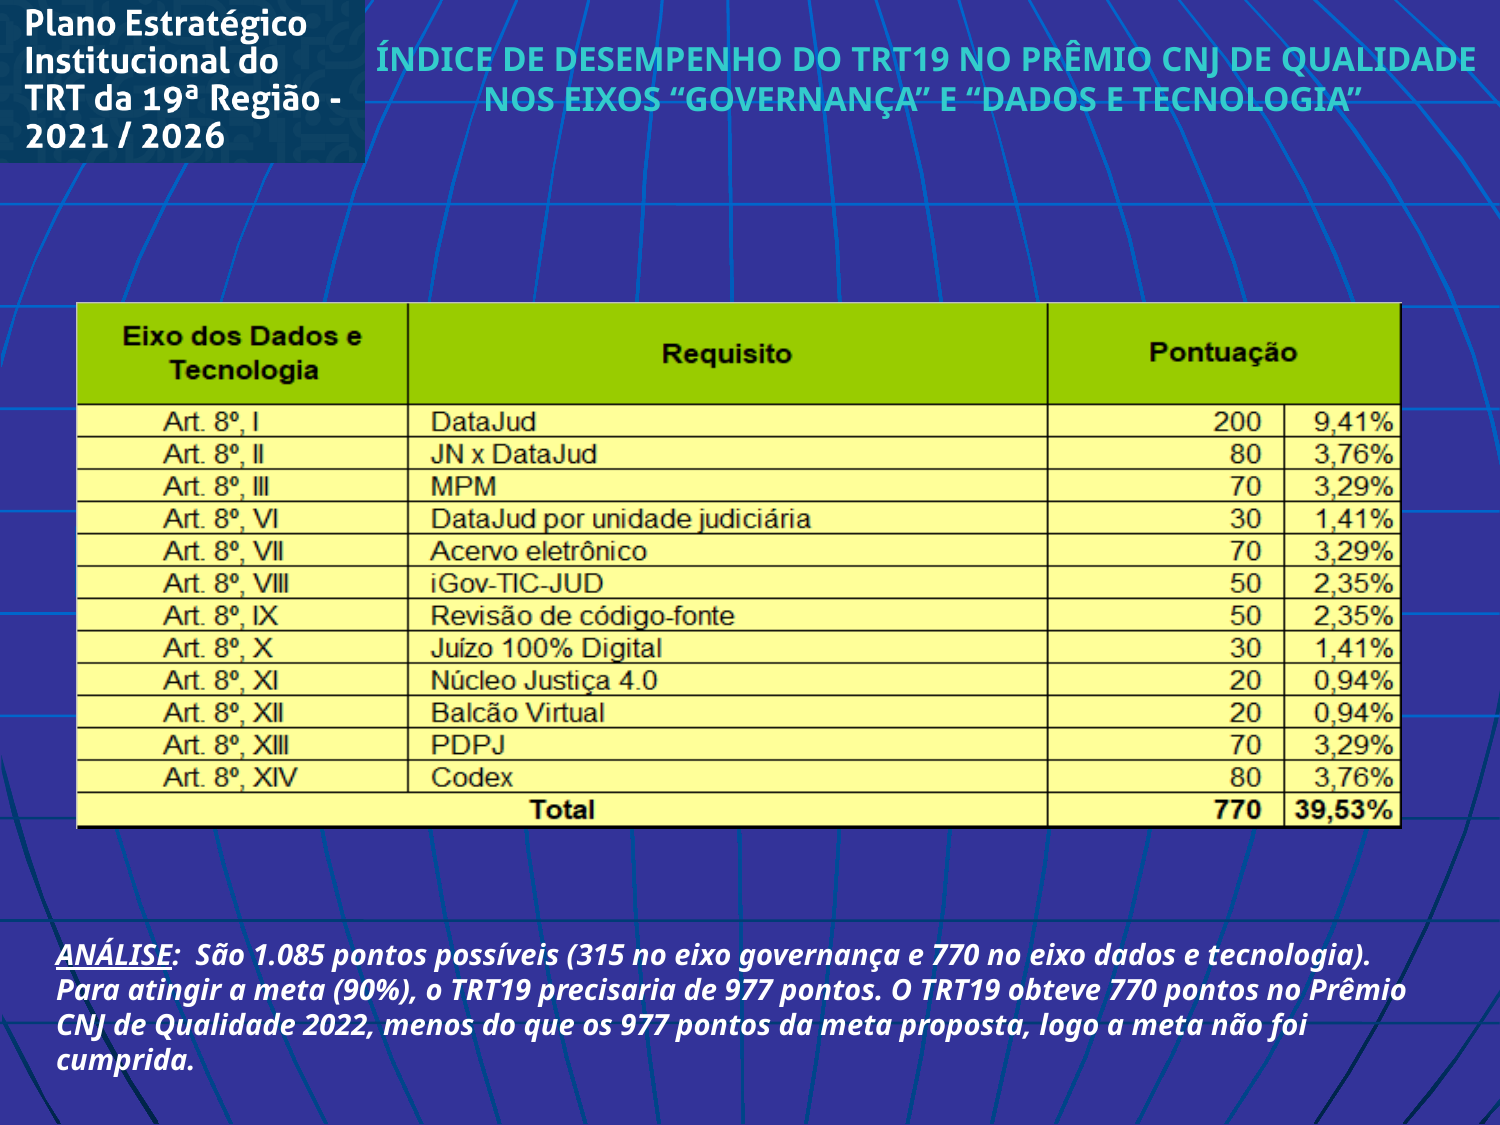

ÍNDICE DE DESEMPENHO DO TRT19 NO PRÊMIO CNJ DE QUALIDADE NOS EIXOS “GOVERNANÇA” E “DADOS E TECNOLOGIA”
ANÁLISE: São 1.085 pontos possíveis (315 no eixo governança e 770 no eixo dados e tecnologia). Para atingir a meta (90%), o TRT19 precisaria de 977 pontos. O TRT19 obteve 770 pontos no Prêmio CNJ de Qualidade 2022, menos do que os 977 pontos da meta proposta, logo a meta não foi cumprida.